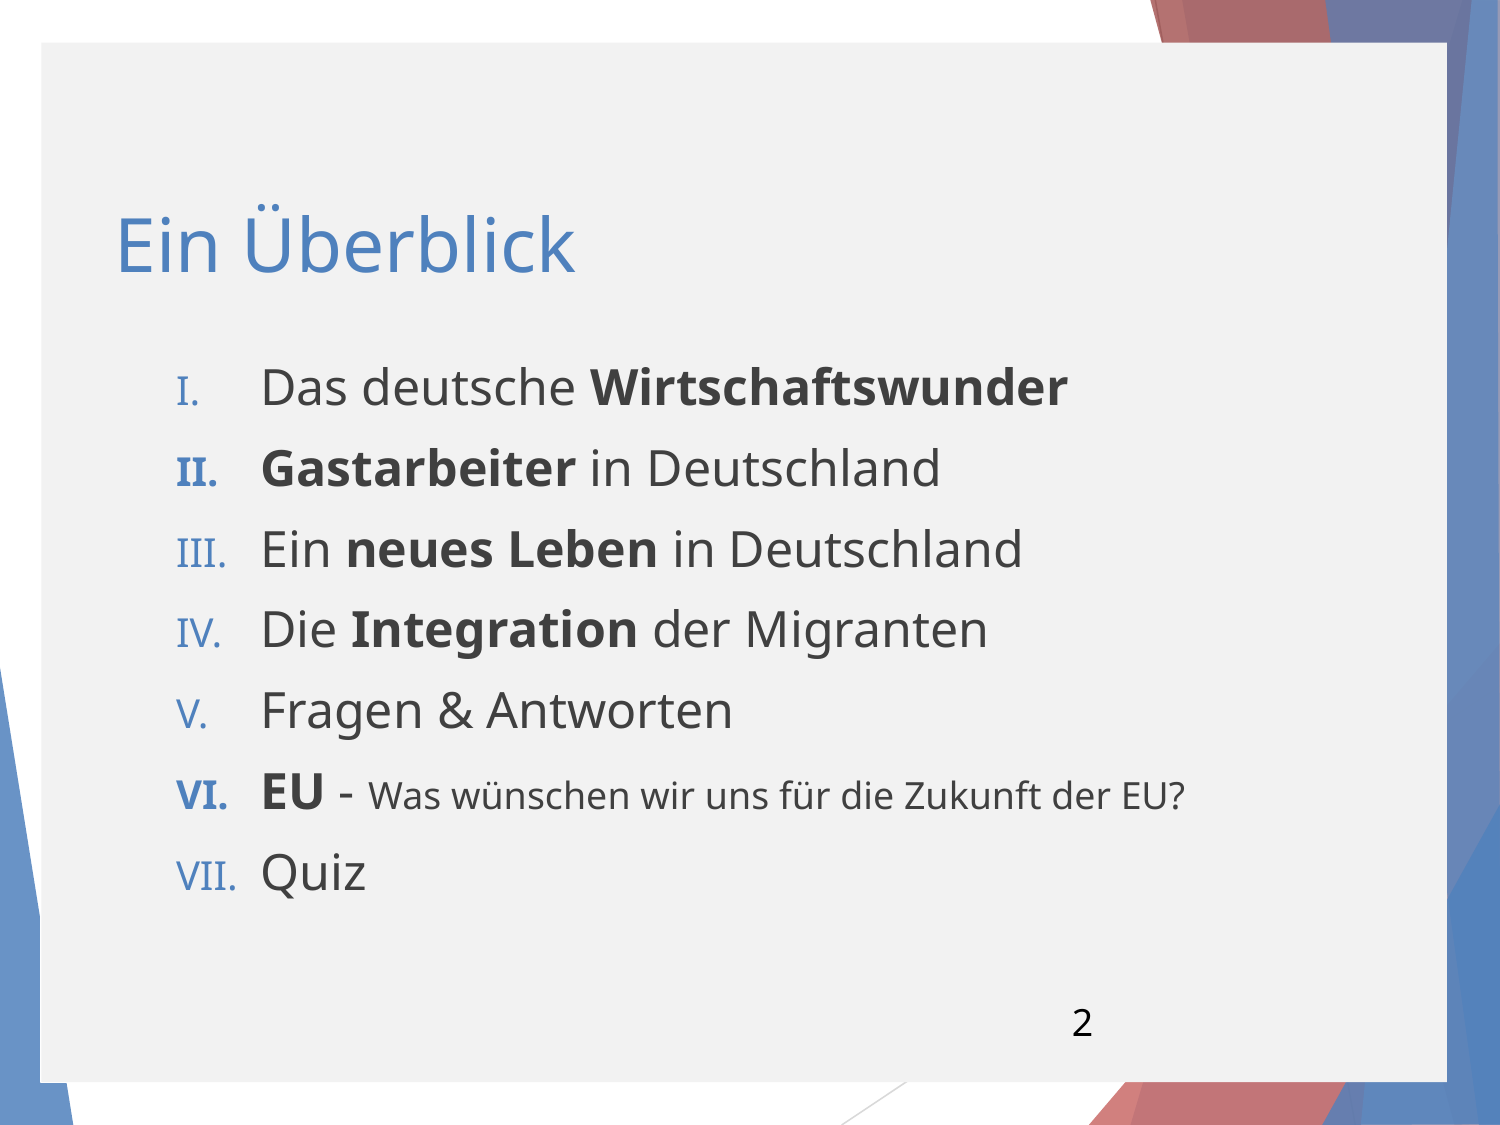

# Ein Überblick
Das deutsche Wirtschaftswunder
Gastarbeiter in Deutschland
Ein neues Leben in Deutschland
Die Integration der Migranten
Fragen & Antworten
EU - Was wünschen wir uns für die Zukunft der EU?
Quiz